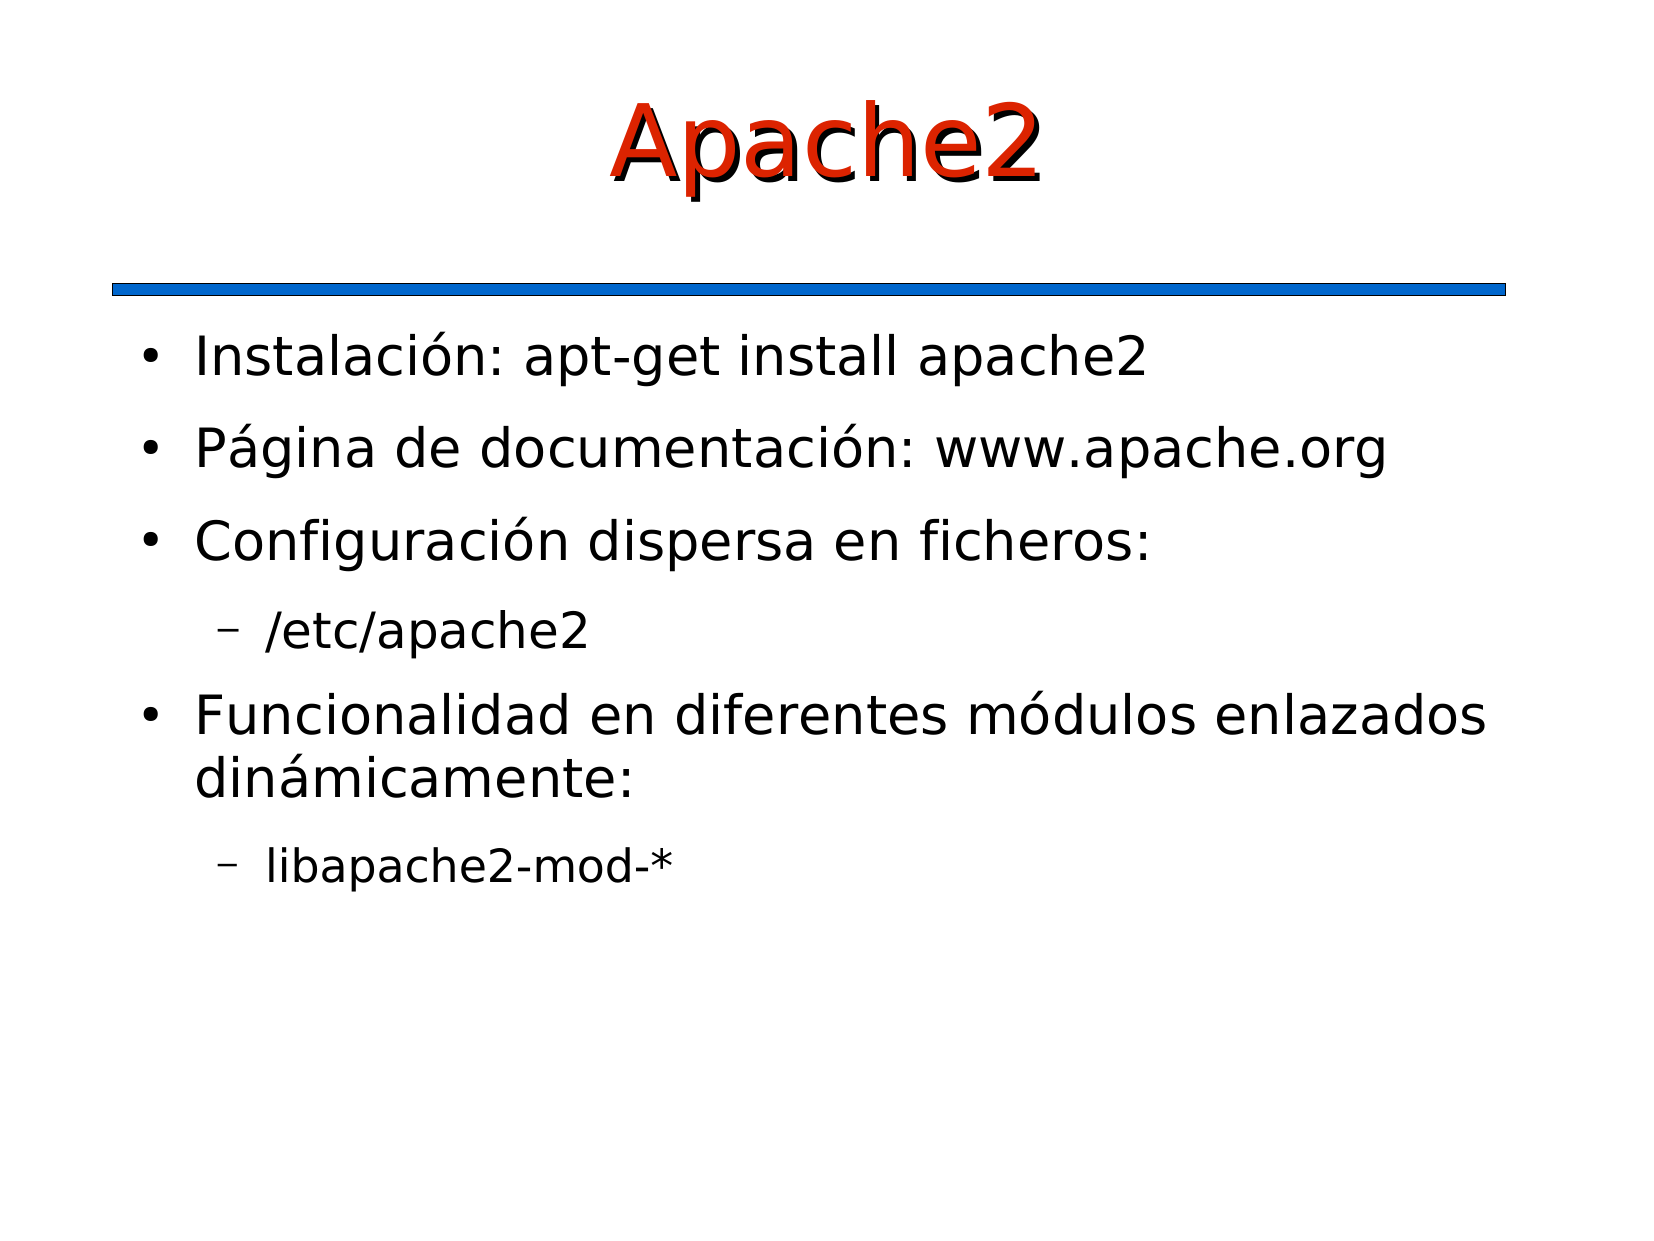

# Apache2
Instalación: apt-get install apache2
Página de documentación: www.apache.org
Configuración dispersa en ficheros:
/etc/apache2
Funcionalidad en diferentes módulos enlazados dinámicamente:
libapache2-mod-*